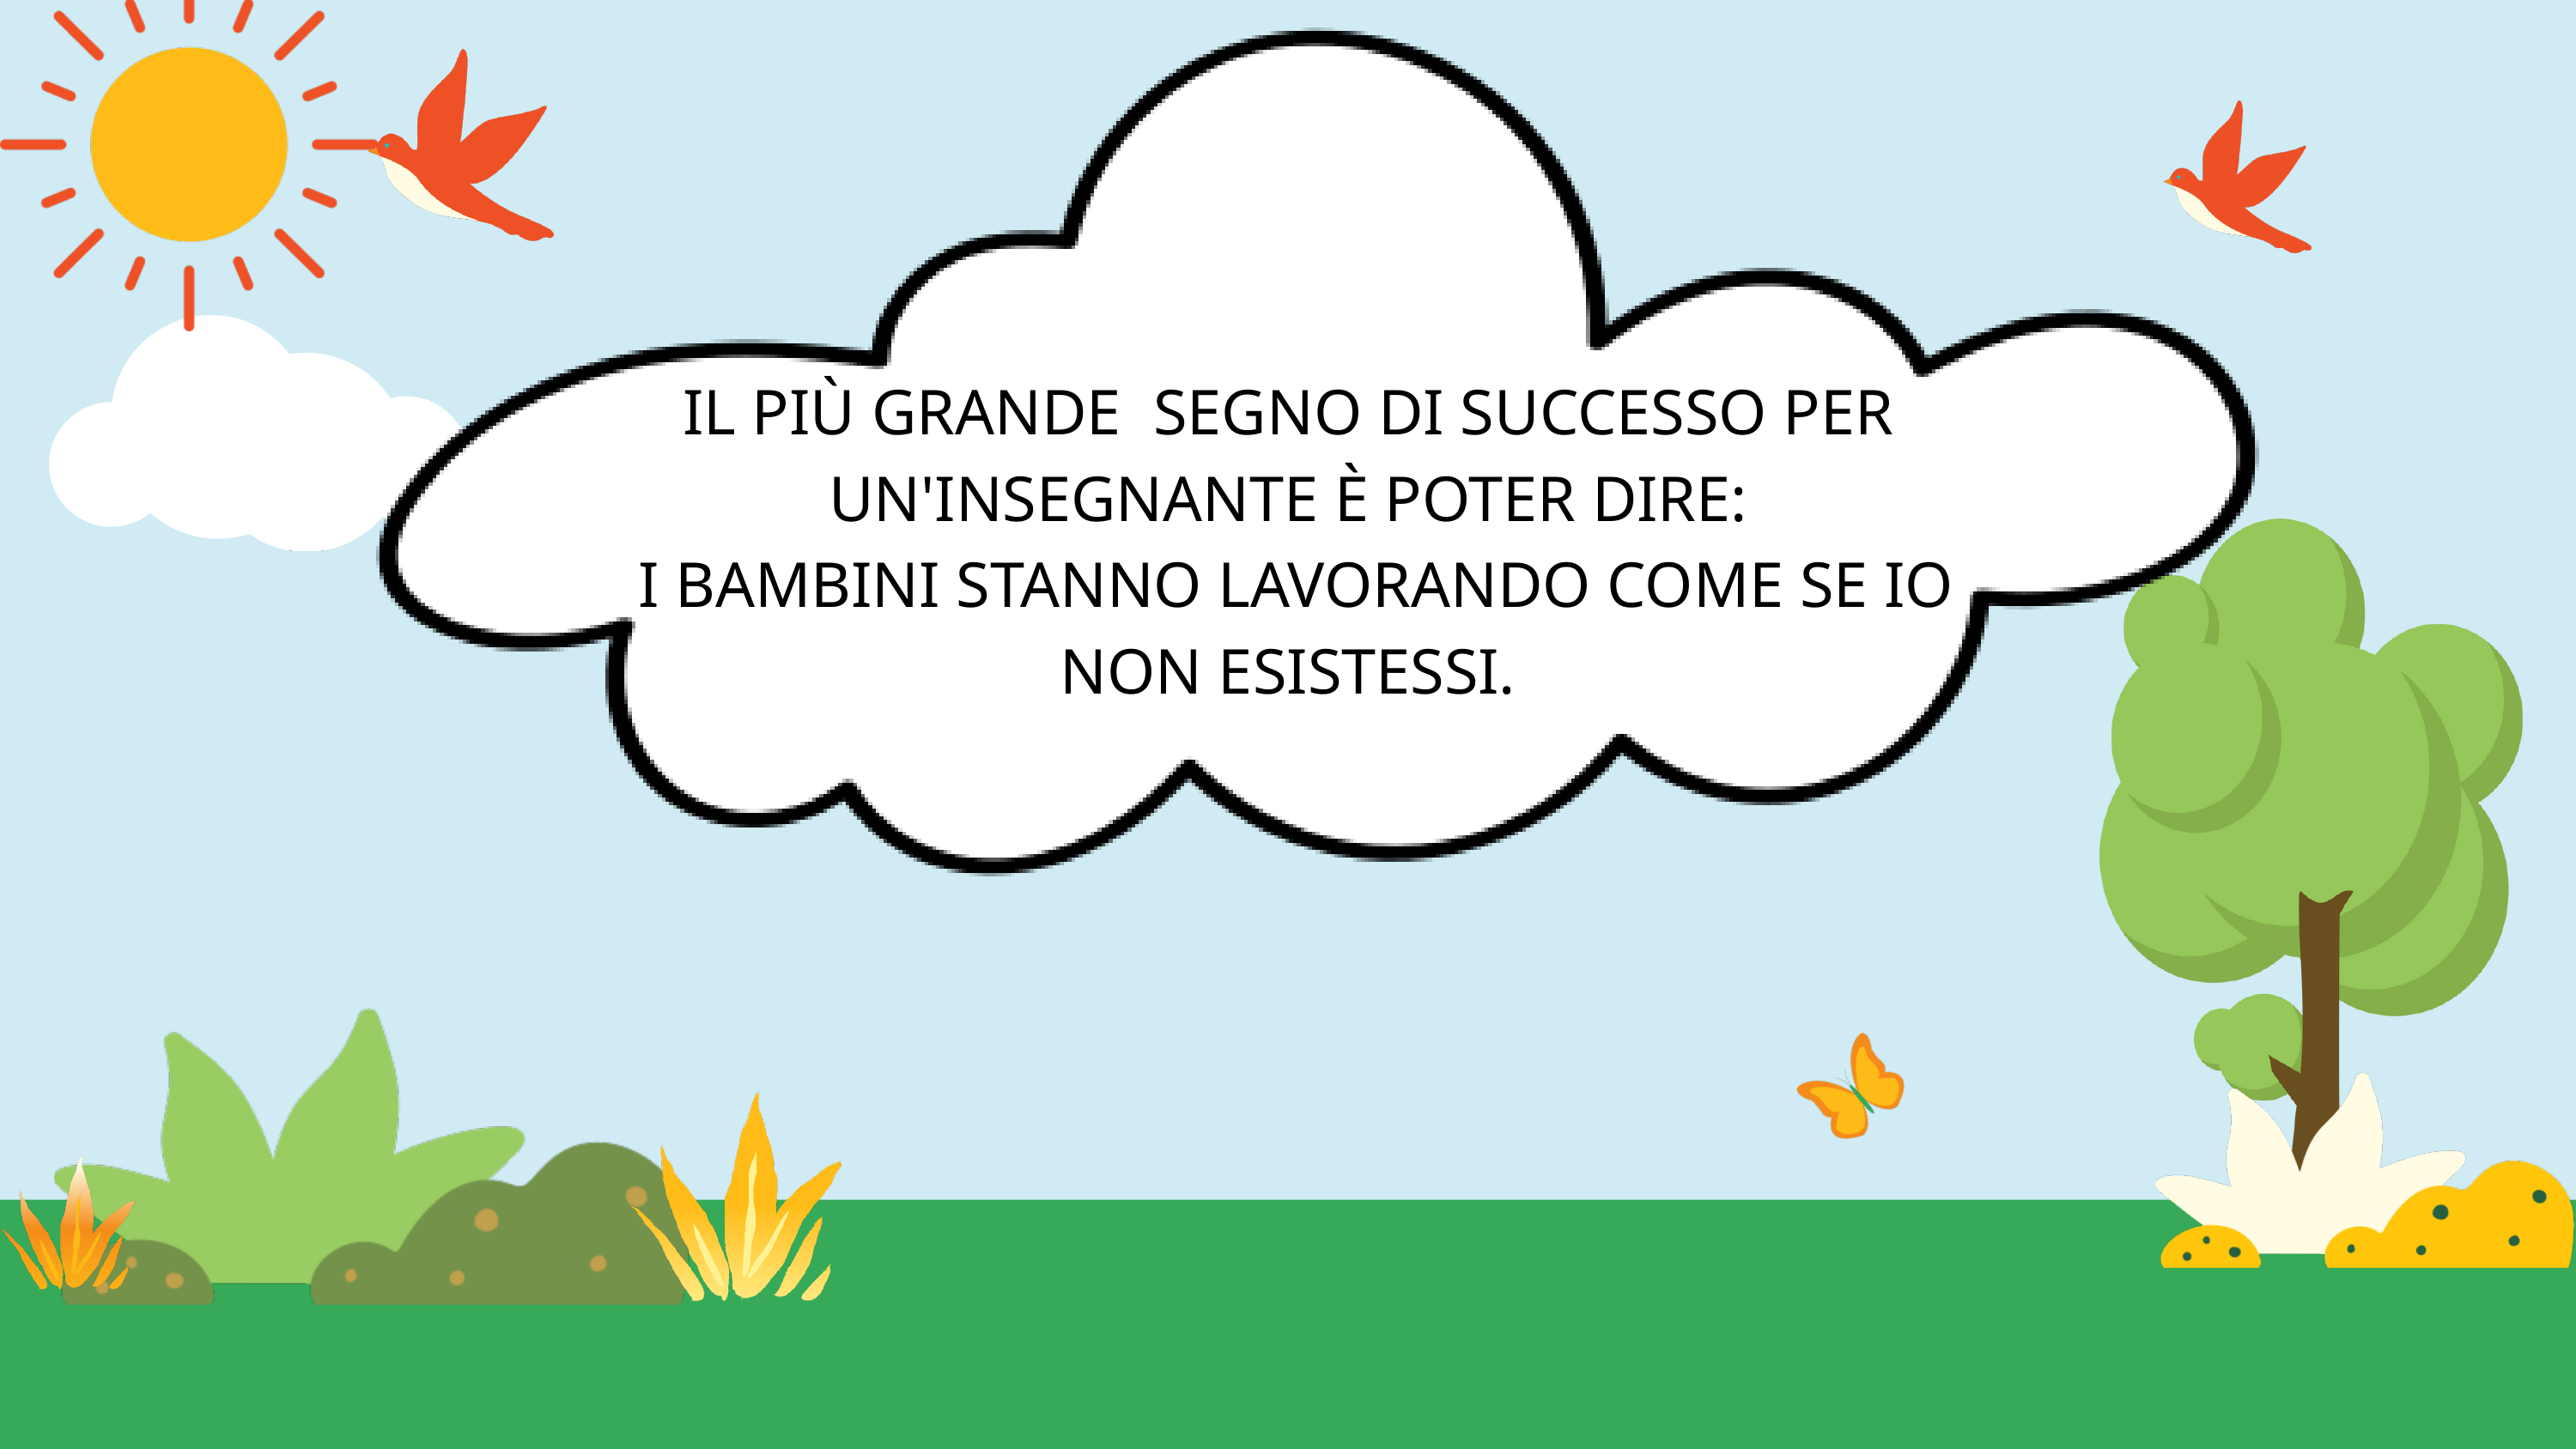

IL PIÙ GRANDE SEGNO DI SUCCESSO PER UN'INSEGNANTE È POTER DIRE:
 I BAMBINI STANNO LAVORANDO COME SE IO NON ESISTESSI.